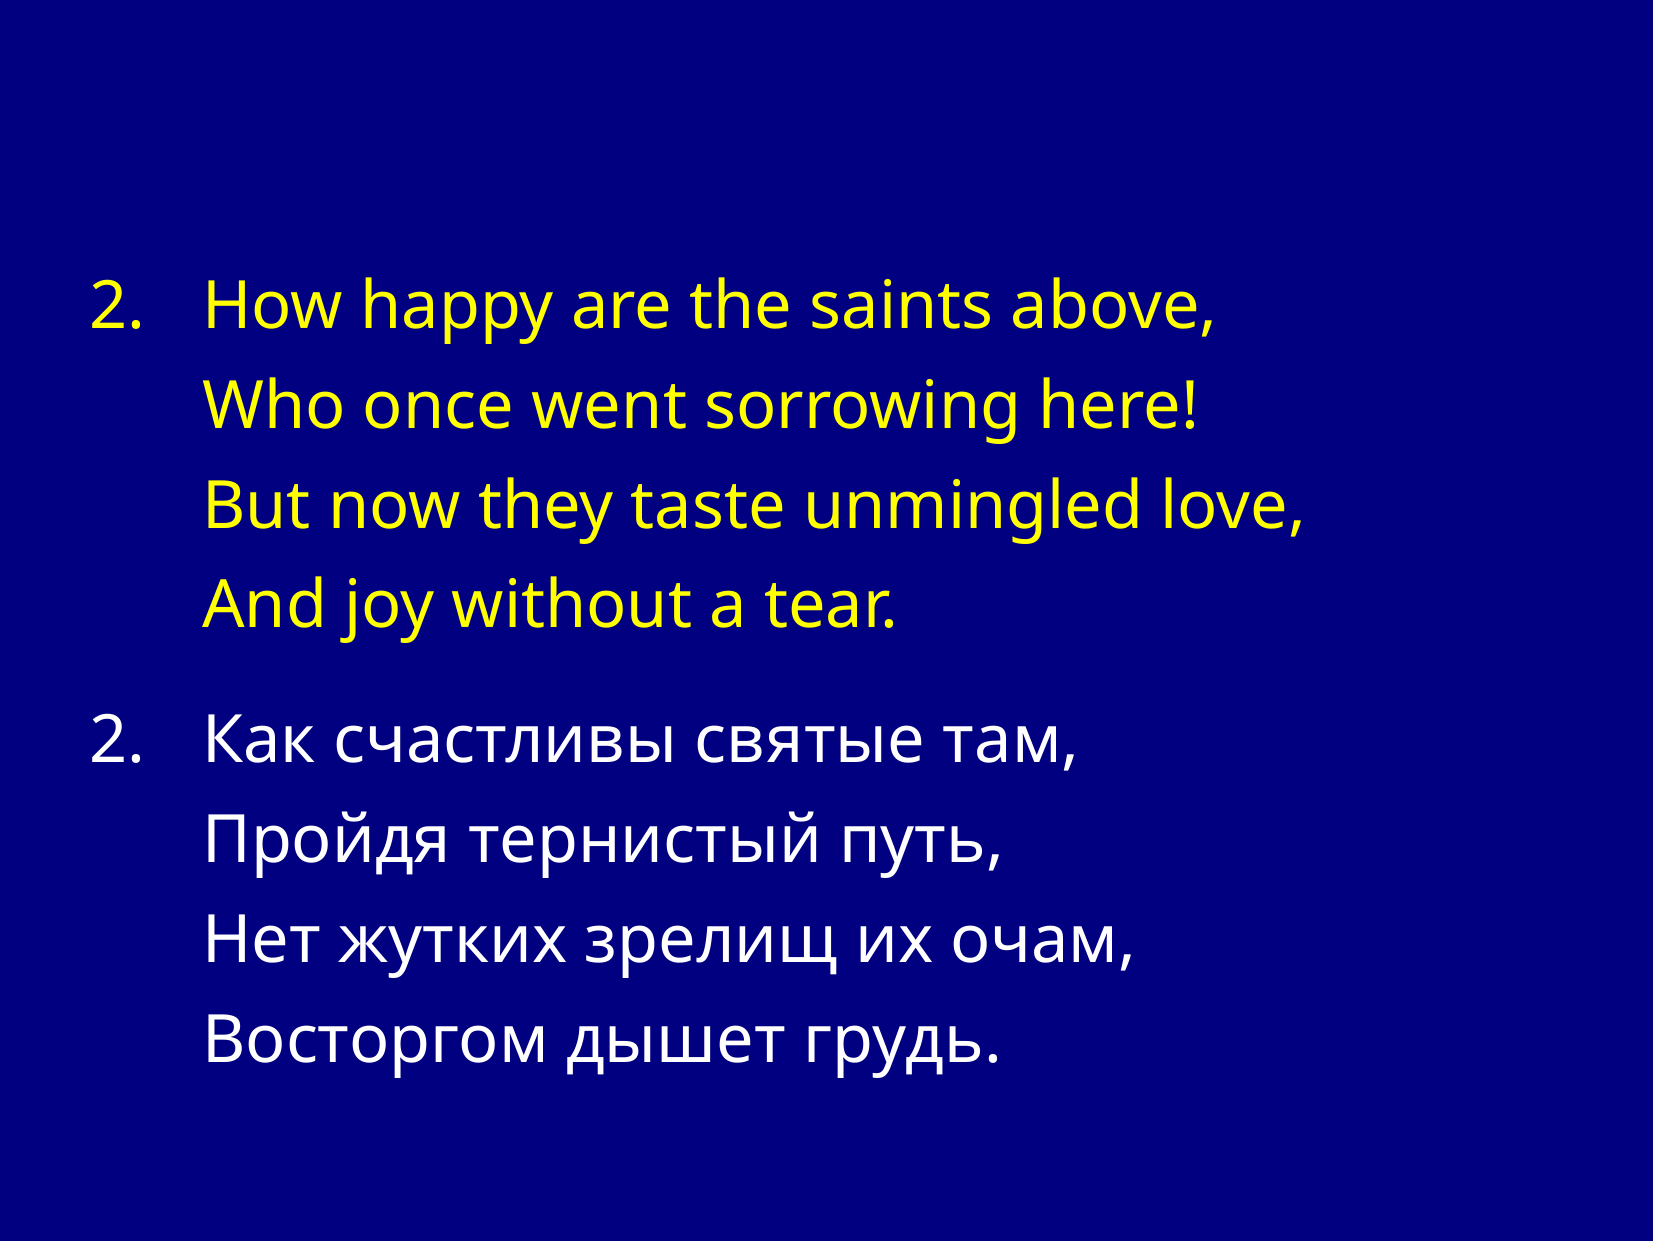

2.	How happy are the saints above,
	Who once went sorrowing here!
	But now they taste unmingled love,
	And joy without a tear.
2.	Как счастливы святые там,
	Пройдя тернистый путь,
	Нет жутких зрелищ их очам,
	Восторгом дышет грудь.